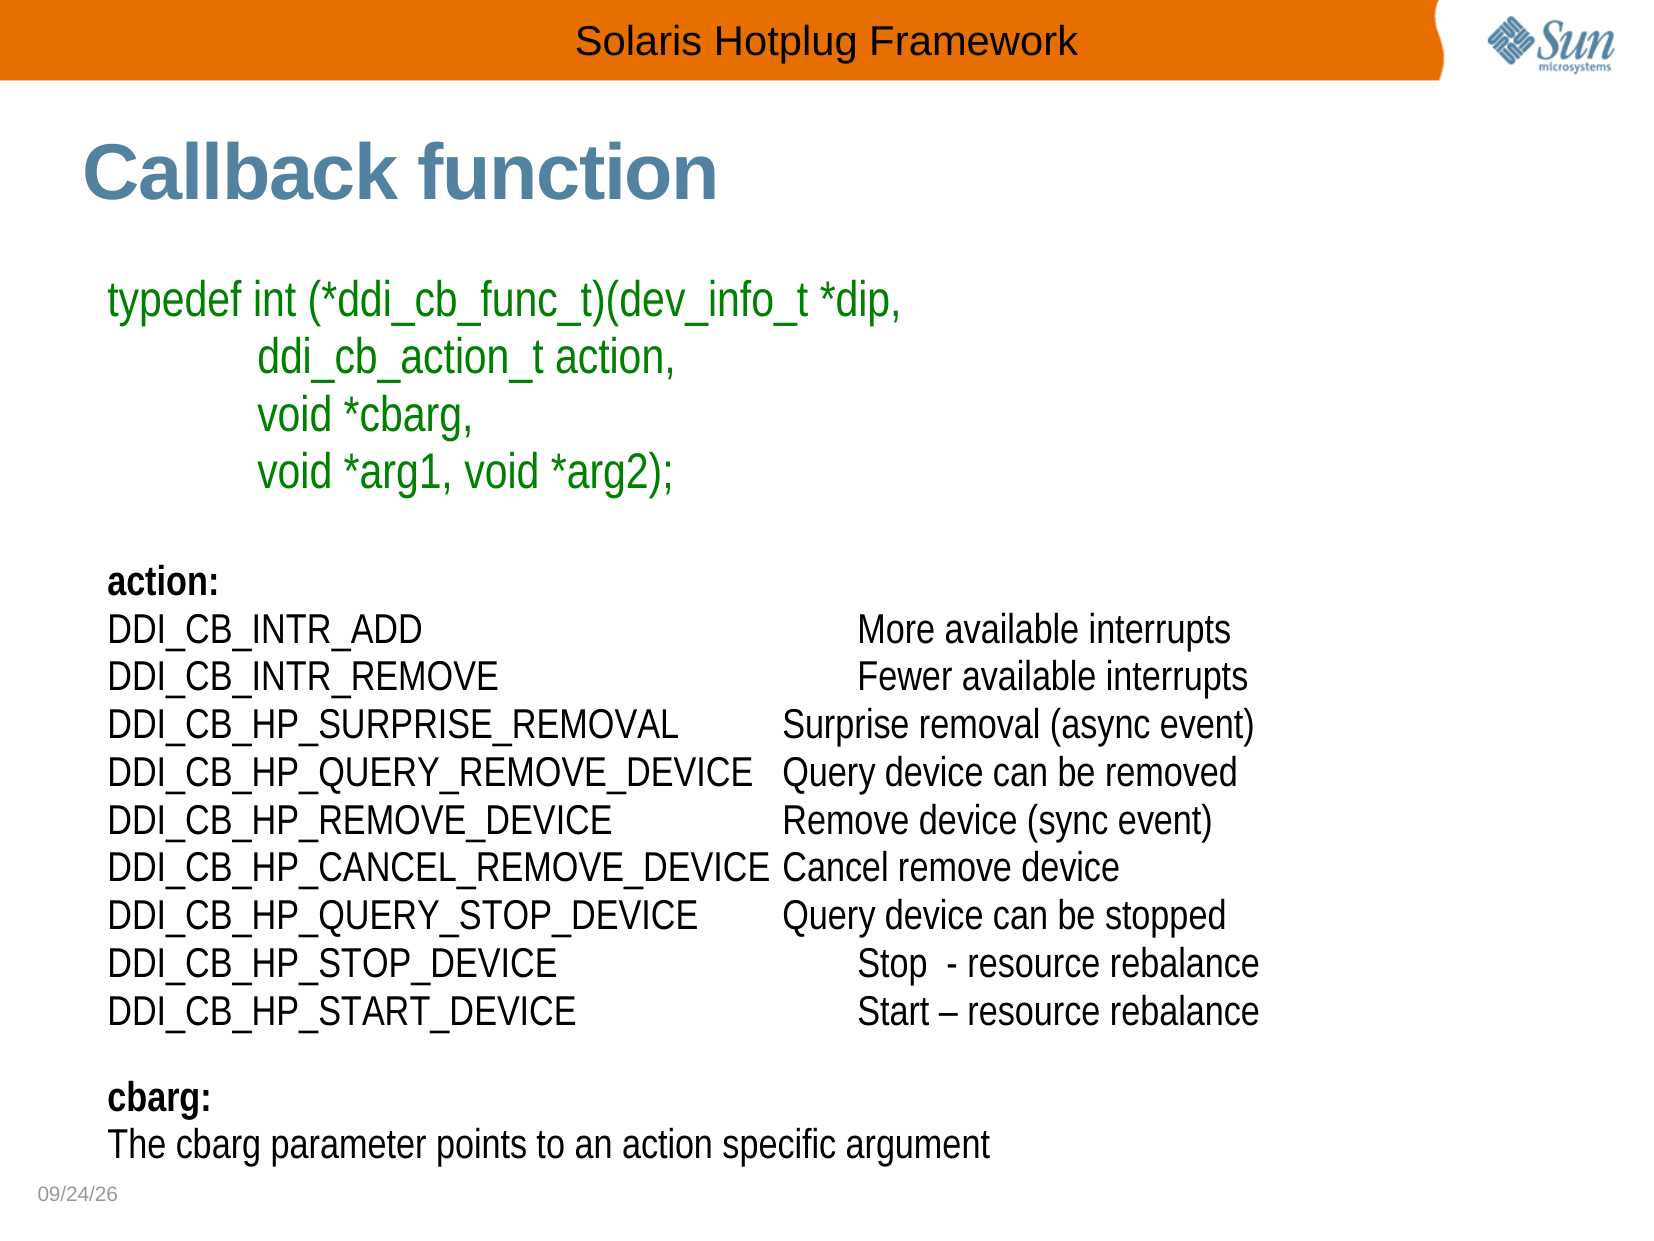

# Callback function
typedef int (*ddi_cb_func_t)(dev_info_t *dip,
		ddi_cb_action_t action,
		void *cbarg,
		void *arg1, void *arg2);
action:
DDI_CB_INTR_ADD						More available interrupts
DDI_CB_INTR_REMOVE					Fewer available interrupts
DDI_CB_HP_SURPRISE_REMOVAL		Surprise removal (async event)
DDI_CB_HP_QUERY_REMOVE_DEVICE	Query device can be removed
DDI_CB_HP_REMOVE_DEVICE			Remove device (sync event)
DDI_CB_HP_CANCEL_REMOVE_DEVICE	Cancel remove device
DDI_CB_HP_QUERY_STOP_DEVICE		Query device can be stopped
DDI_CB_HP_STOP_DEVICE				Stop - resource rebalance
DDI_CB_HP_START_DEVICE				Start – resource rebalance
cbarg:
The cbarg parameter points to an action specific argument